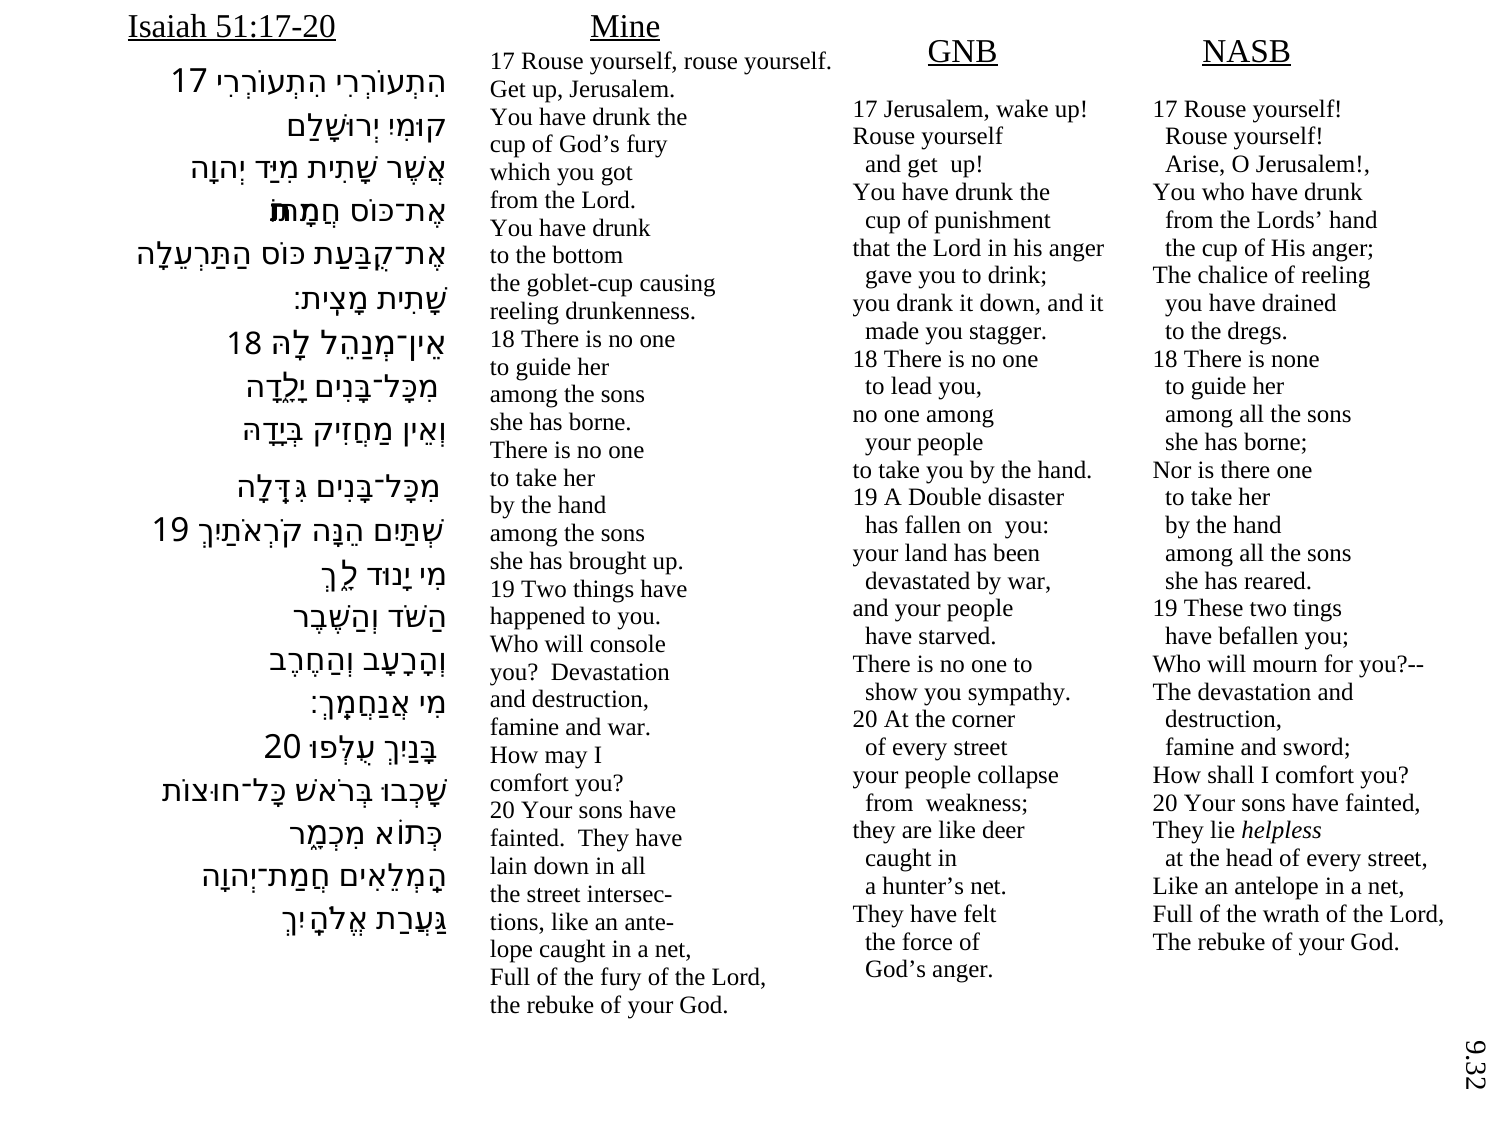

Isaiah 51:17-20
Mine
GNB
NASB
17 Rouse yourself, rouse yourself.
Get up, Jerusalem.
You have drunk the
cup of God’s fury
which you got
from the Lord.
You have drunk
to the bottom
the goblet-cup causing
reeling drunkenness.
18 There is no one
to guide her
among the sons
she has borne.
There is no one
to take her
by the hand
among the sons
she has brought up.
19 Two things have
happened to you.
Who will console
you? Devastation
and destruction,
famine and war.
How may I
comfort you?
20 Your sons have
fainted. They have
lain down in all
the street intersec-
tions, like an ante-
lope caught in a net,
Full of the fury of the Lord,
the rebuke of your God.
הִתְעוֹרְרִי הִתְעוֹרְרִי 17
קוּמִיִ יְרוּשָׁלַם
אֲשֶׁר שָׁתִית מִיַּד יְהוָה
אֶת־כּוֹס חֲמָת֑וֹ
אֶת־קֻבַּעַת כּוֹס הַתַּרְעֵלָה
שָׁתִית מָצִֽית׃
אֵין־מְנַהֵל לָהּ 18
 מִכָּל־בָּנִים יָלָ֑דָה
וְאֵין מַחֲזִיק בְּיָדָהּ
מִכָּל־בָּנִים גִּדֵּֽלָה
שְׁתַּיִם הֵנָּה קֹרְאֹתַיִךְ 19
מִי יָנוּד לָ֑ךְ
הַשֹּׁד וְהַשֶּׁבֶר
וְהָרָעָב וְהַחֶרֶב
מִי אֲנַחֲמֵֽךְ׃
בָּנַיִךְ עֻלְּפוּ 20
שָׁכְבוּ בְּרֹאשׁ כָּל־חוּצוֹת
כְּתוֹא מִכְמָ֑ר
הַֽמְלֵאִים חֲמַת־יְהוָה
גַּעֲרַת אֱלֹהָֽיִךְ
17 Jerusalem, wake up!
Rouse yourself
 and get up!
You have drunk the
 cup of punishment
that the Lord in his anger
 gave you to drink;
you drank it down, and it
 made you stagger.
18 There is no one
 to lead you,
no one among
 your people
to take you by the hand.
19 A Double disaster
 has fallen on you:
your land has been
 devastated by war,
and your people
 have starved.
There is no one to
 show you sympathy.
20 At the corner
 of every street
your people collapse
 from weakness;
they are like deer
 caught in
 a hunter’s net.
They have felt
 the force of
 God’s anger.
17 Rouse yourself!
 Rouse yourself!
 Arise, O Jerusalem!,
You who have drunk
 from the Lords’ hand
 the cup of His anger;
The chalice of reeling
 you have drained
 to the dregs.
18 There is none
 to guide her
 among all the sons
 she has borne;
Nor is there one
 to take her
 by the hand
 among all the sons
 she has reared.
19 These two tings
 have befallen you;
Who will mourn for you?--
The devastation and
 destruction,
 famine and sword;
How shall I comfort you?
20 Your sons have fainted,
They lie helpless
 at the head of every street,
Like an antelope in a net,
Full of the wrath of the Lord,
The rebuke of your God.
9.32